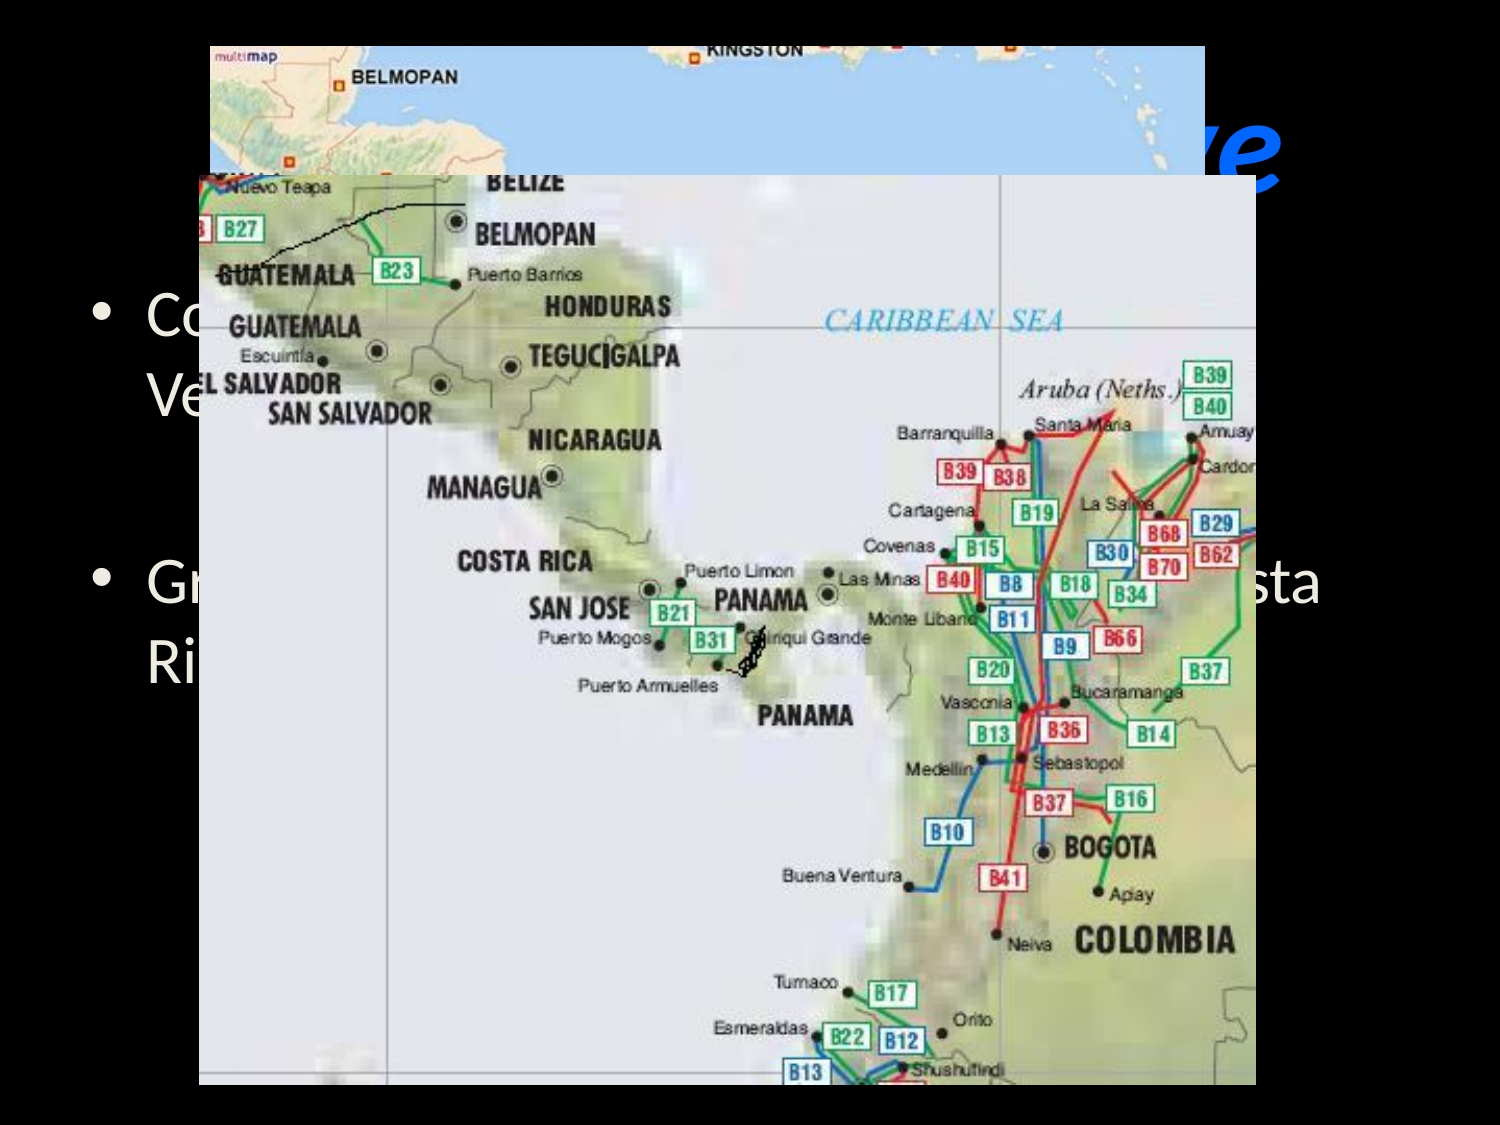

# Where do they live
Common baslilisk live from Panama to Venezuela.
Green basilisk live from Guatemala to Costa Rica.